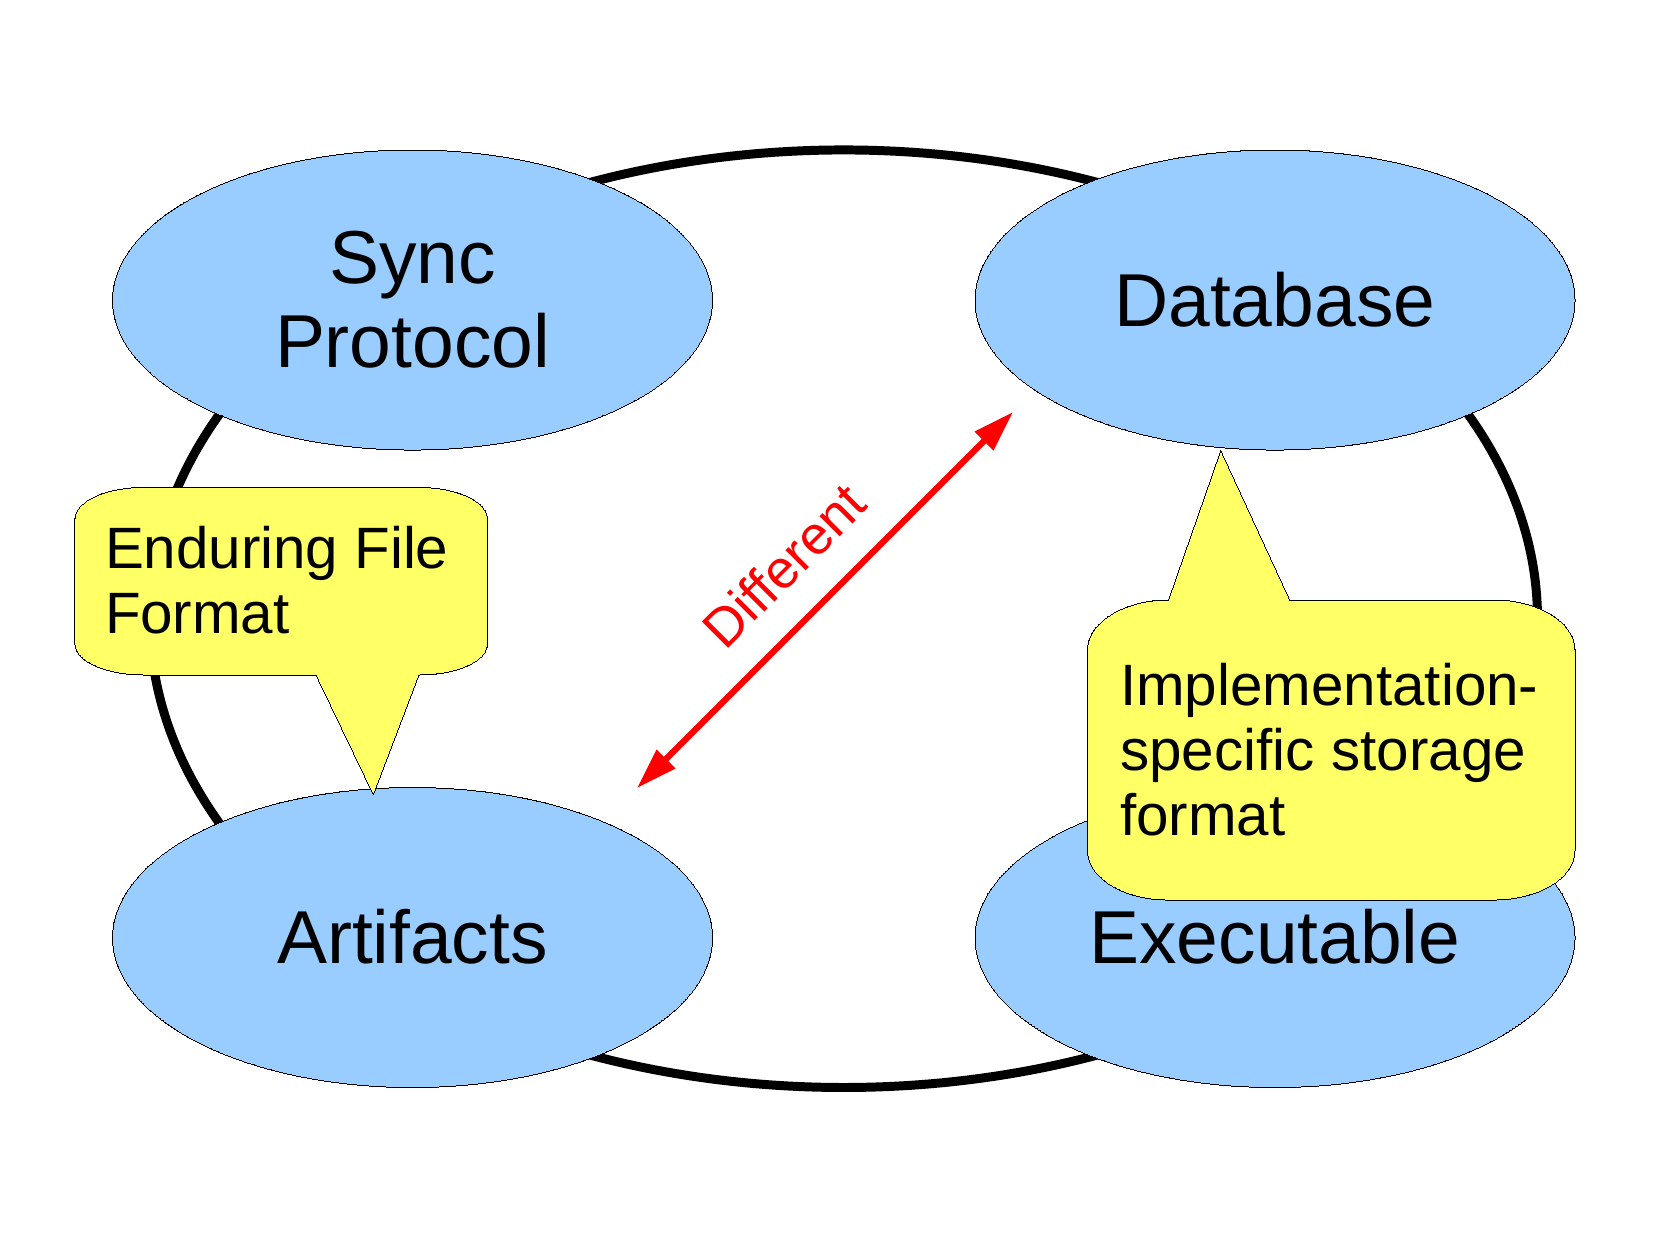

Sync
Protocol
Database
Enduring File
Format
Different
Implementation-
specific storage
format
Artifacts
Executable